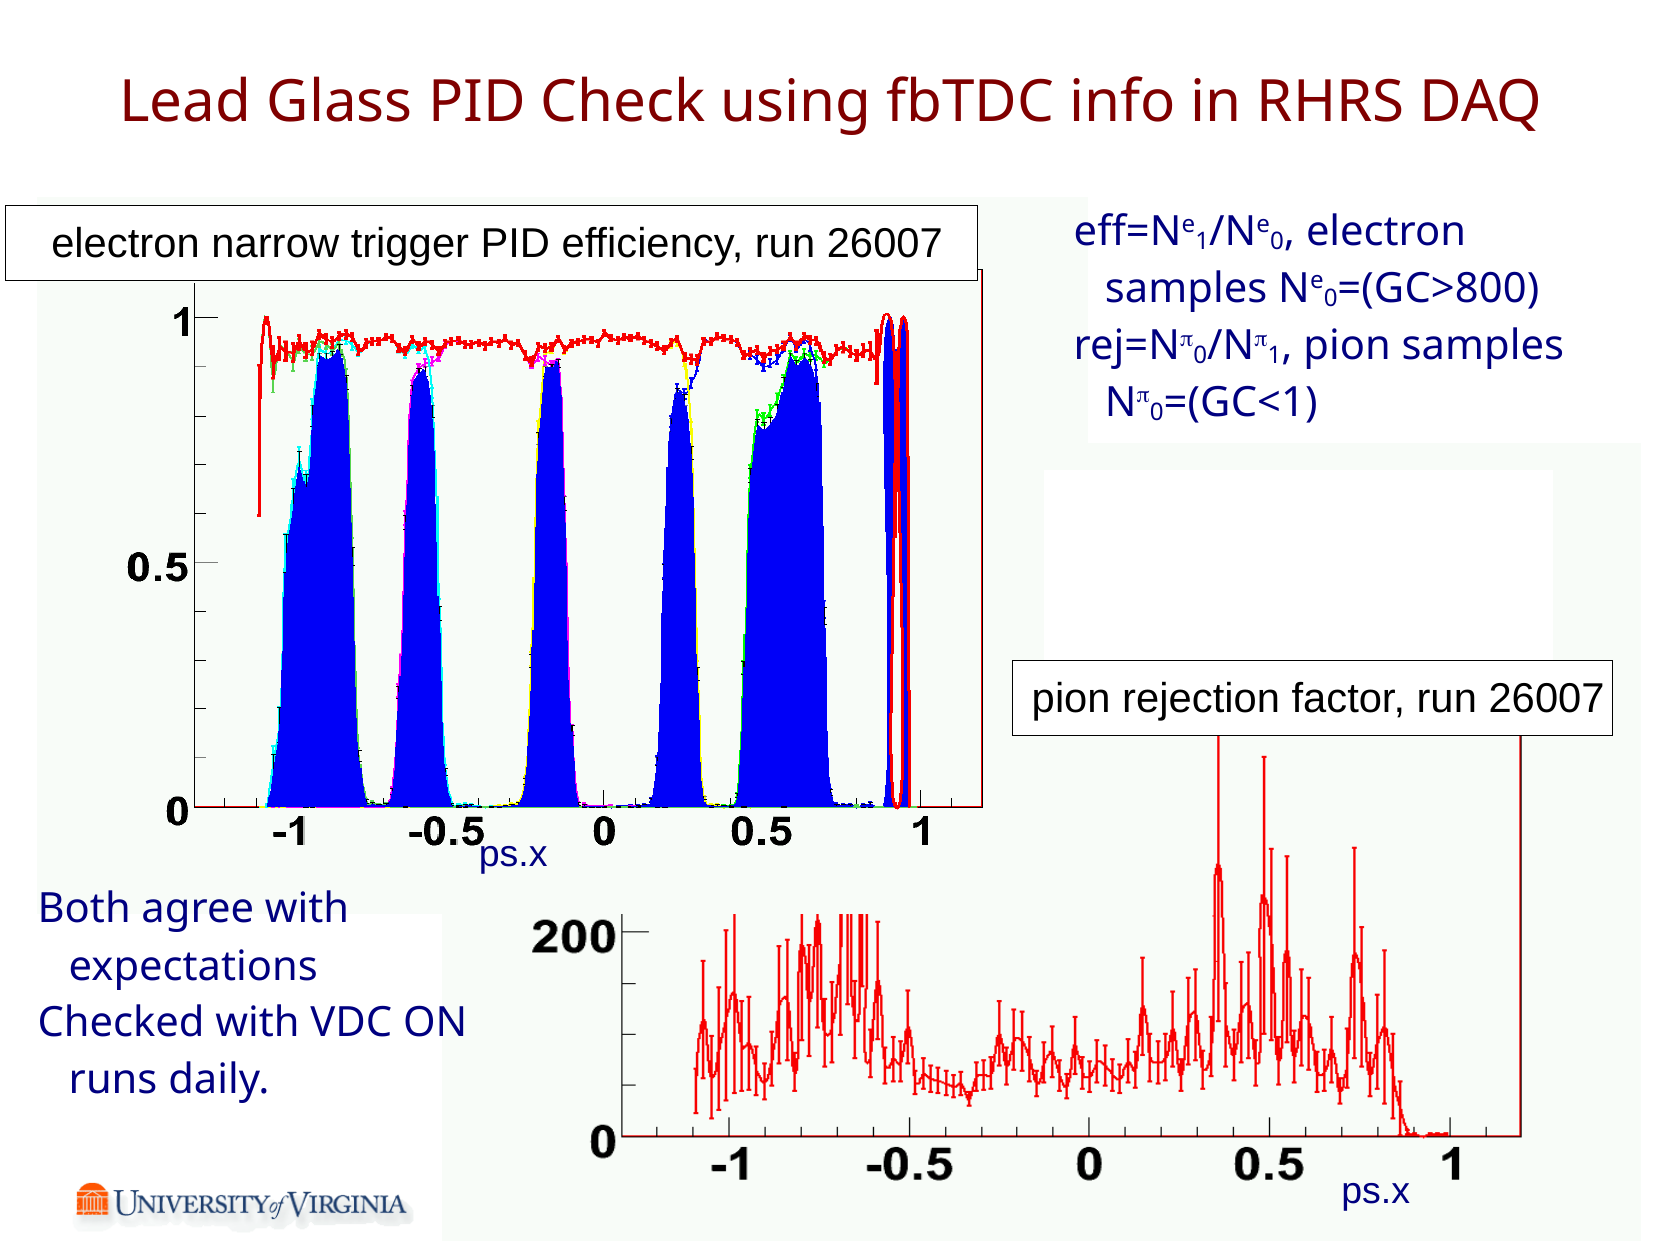

# Lead Glass PID Check using fbTDC info in RHRS DAQ
eff=Ne1/Ne0, electron samples Ne0=(GC>800)
rej=Np0/Np1, pion samples Np0=(GC<1)
 electron narrow trigger PID efficiency, run 26007
 pion rejection factor, run 26007
ps.x
Both agree with expectations
Checked with VDC ON runs daily.
ps.x